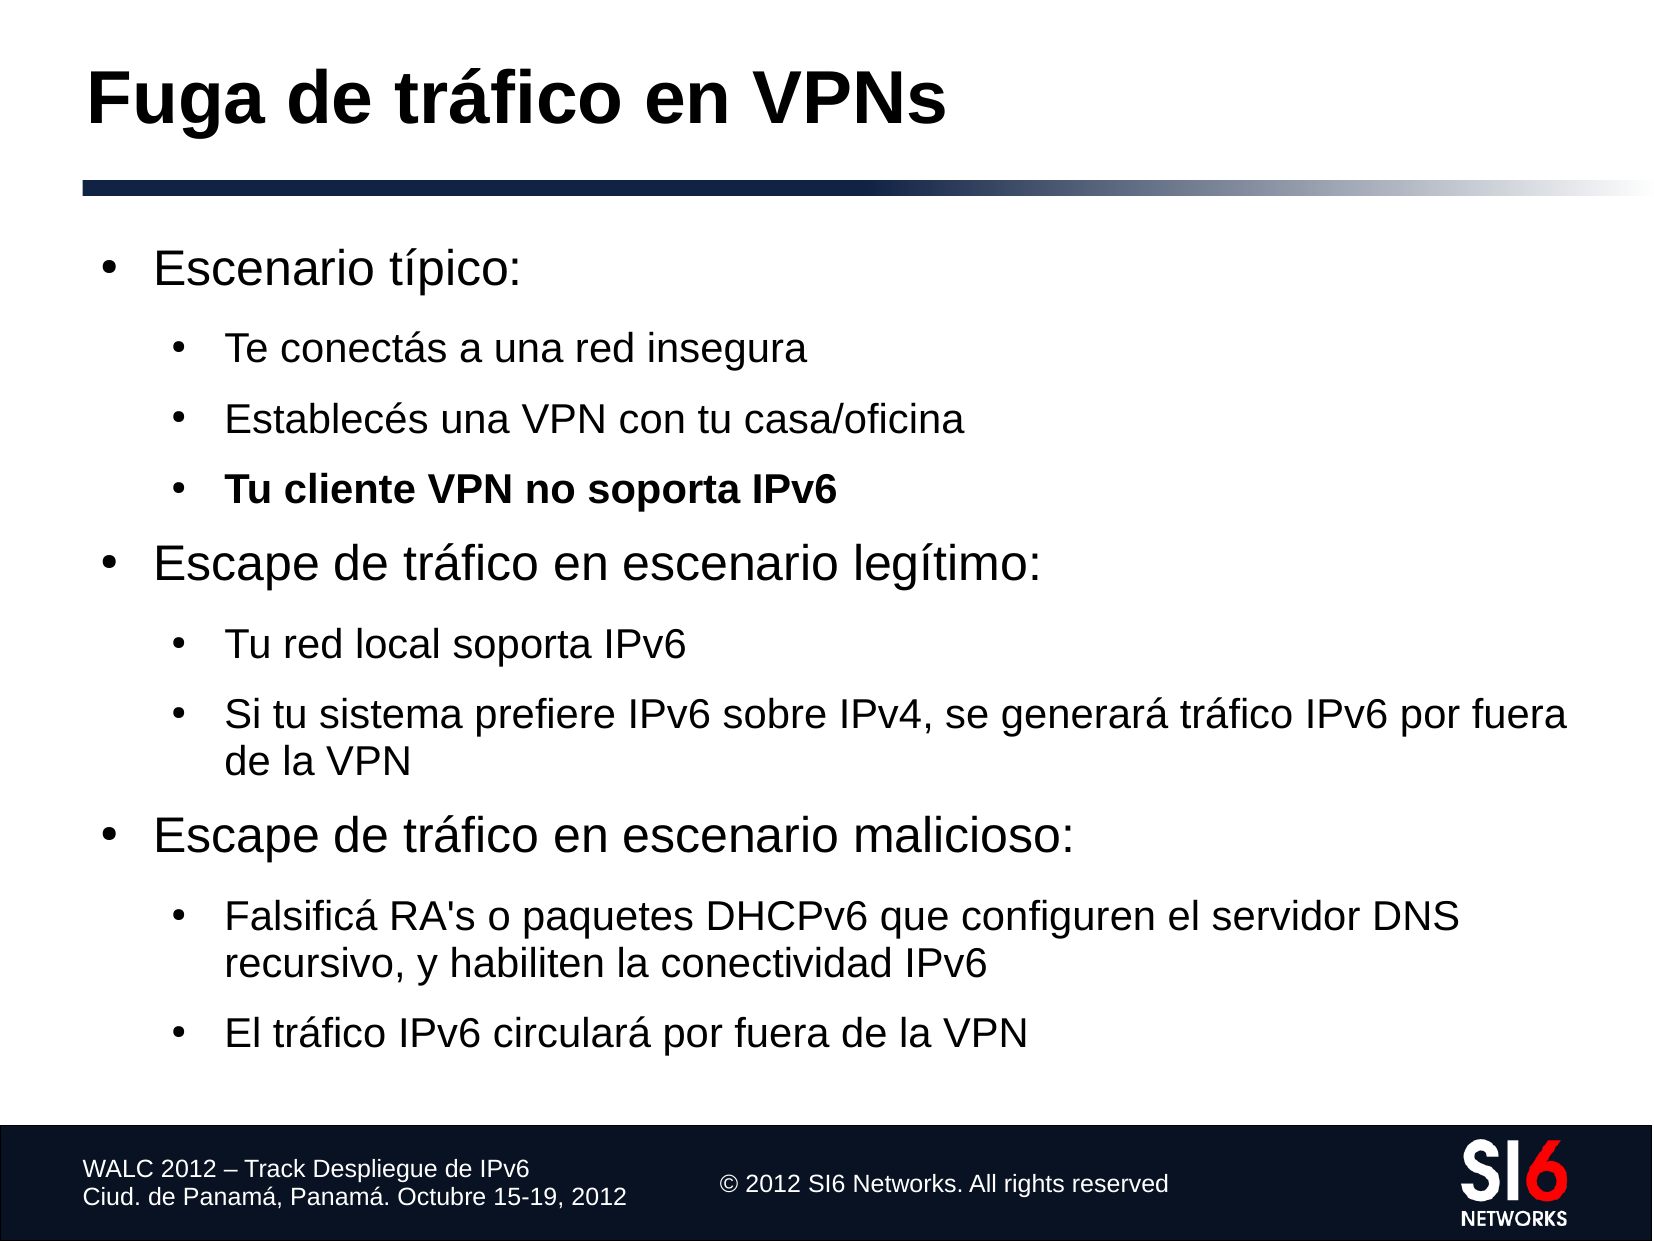

# Fuga de tráfico en VPNs
Escenario típico:
Te conectás a una red insegura
Establecés una VPN con tu casa/oficina
Tu cliente VPN no soporta IPv6
Escape de tráfico en escenario legítimo:
Tu red local soporta IPv6
Si tu sistema prefiere IPv6 sobre IPv4, se generará tráfico IPv6 por fuera de la VPN
Escape de tráfico en escenario malicioso:
Falsificá RA's o paquetes DHCPv6 que configuren el servidor DNS recursivo, y habiliten la conectividad IPv6
El tráfico IPv6 circulará por fuera de la VPN
Congreso de Seguridad en Computo 2011